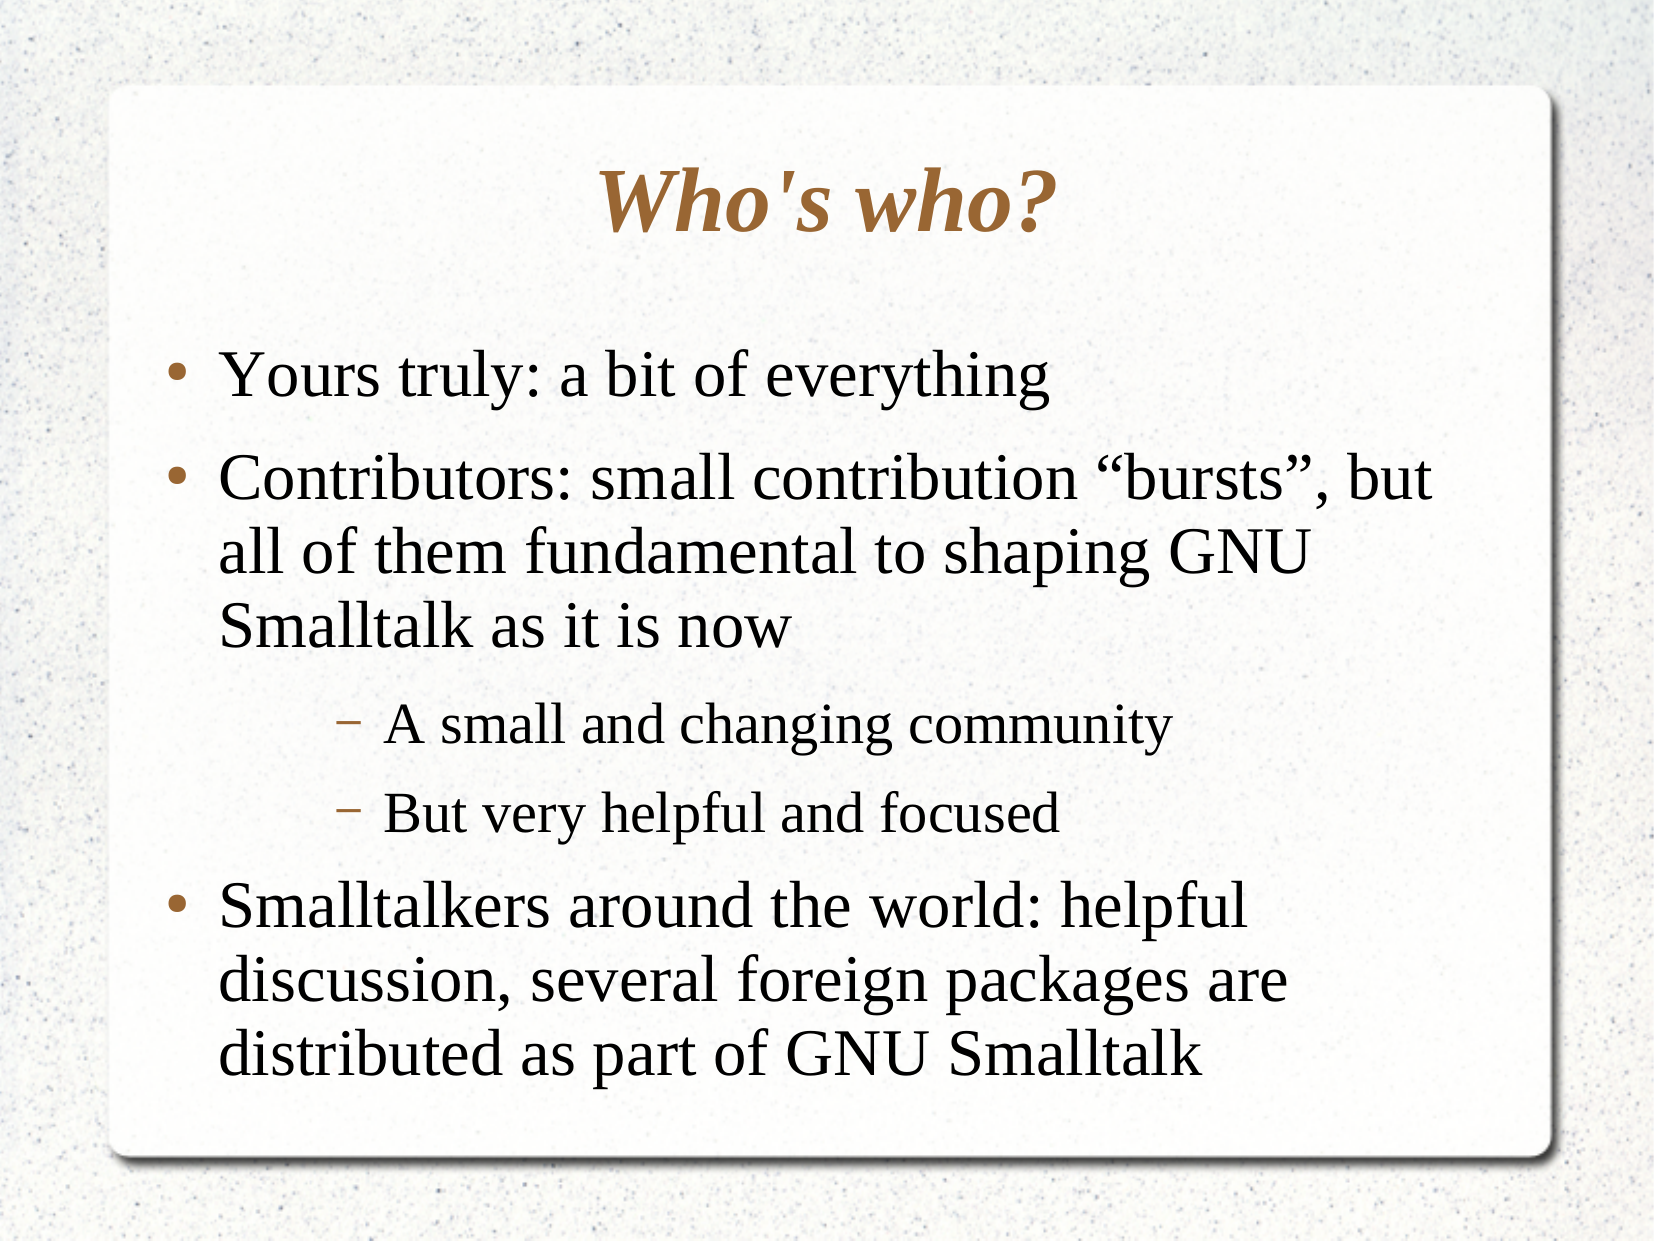

# Who's who?
Yours truly: a bit of everything
Contributors: small contribution “bursts”, but all of them fundamental to shaping GNU Smalltalk as it is now
A small and changing community
But very helpful and focused
Smalltalkers around the world: helpful discussion, several foreign packages are distributed as part of GNU Smalltalk